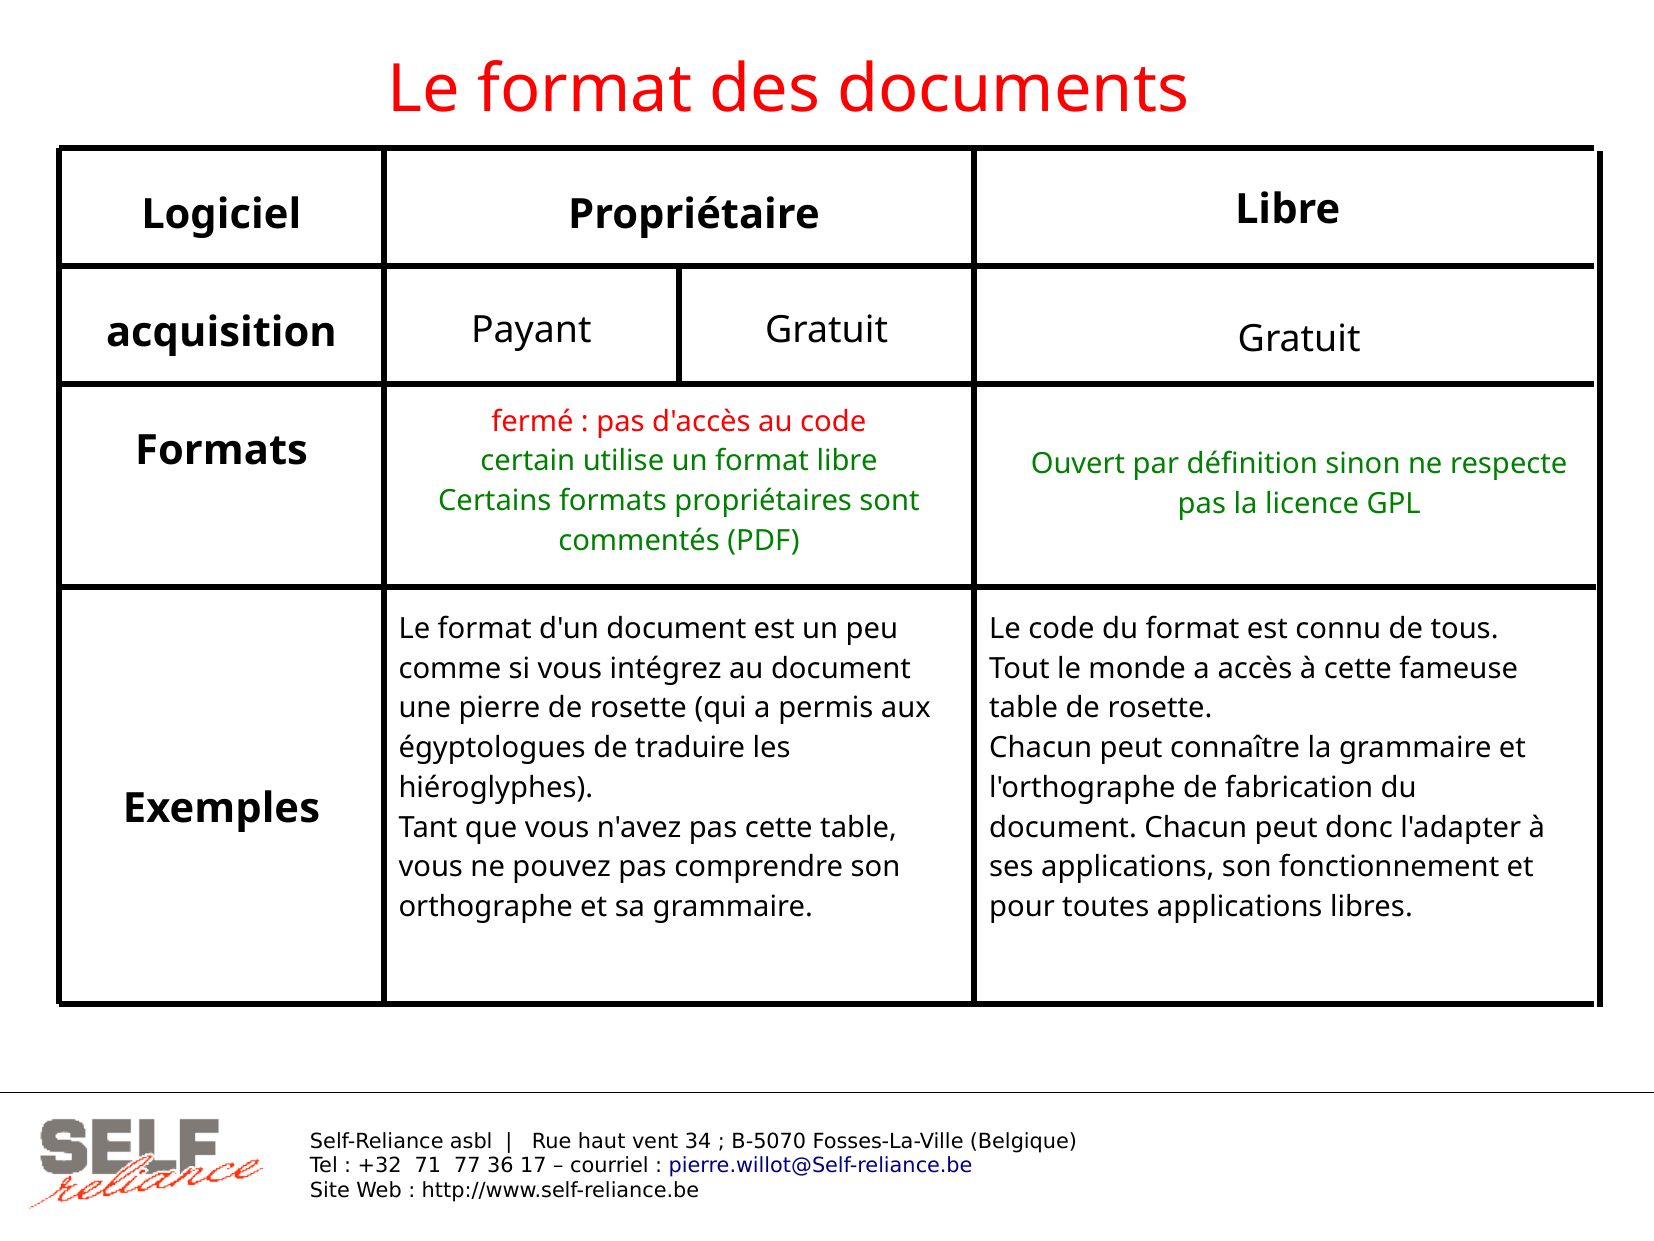

Le format des documents
Libre
Logiciel
Propriétaire
acquisition
Payant
Gratuit
Gratuit
fermé : pas d'accès au code
certain utilise un format libre
Certains formats propriétaires sont commentés (PDF)
Ouvert par définition sinon ne respecte pas la licence GPL
Formats
Le format d'un document est un peu comme si vous intégrez au document une pierre de rosette (qui a permis aux égyptologues de traduire les hiéroglyphes).
Tant que vous n'avez pas cette table, vous ne pouvez pas comprendre son orthographe et sa grammaire.
Le code du format est connu de tous. Tout le monde a accès à cette fameuse table de rosette.
Chacun peut connaître la grammaire et l'orthographe de fabrication du document. Chacun peut donc l'adapter à ses applications, son fonctionnement et pour toutes applications libres.
Exemples
Self-Reliance asbl | Rue haut vent 34 ; B-5070 Fosses-La-Ville (Belgique)
Tel : +32 71 77 36 17 – courriel : pierre.willot@Self-reliance.be
Site Web : http://www.self-reliance.be